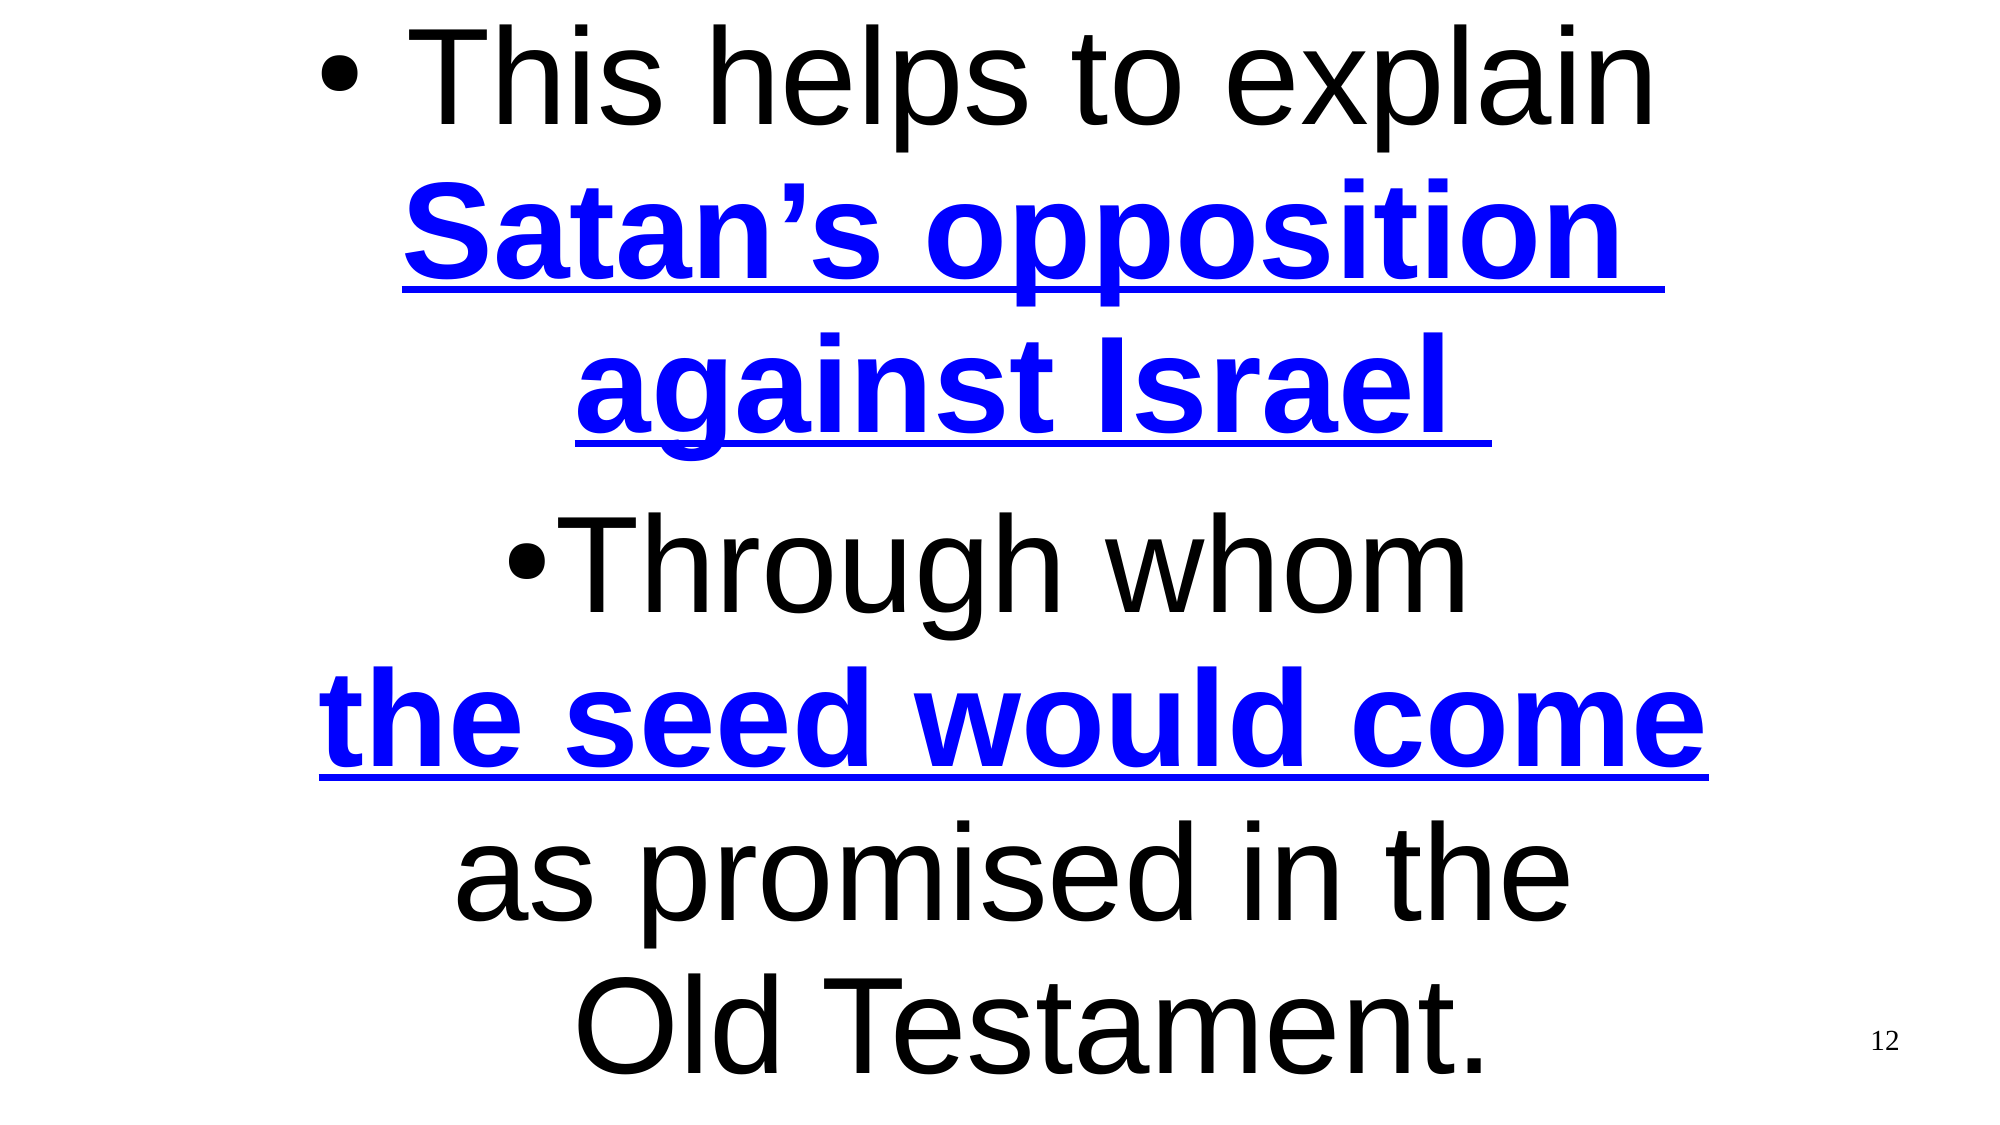

# This helps to explain Satan’s opposition against Israel
Through whom
the seed would come
as promised in the
Old Testament.
12